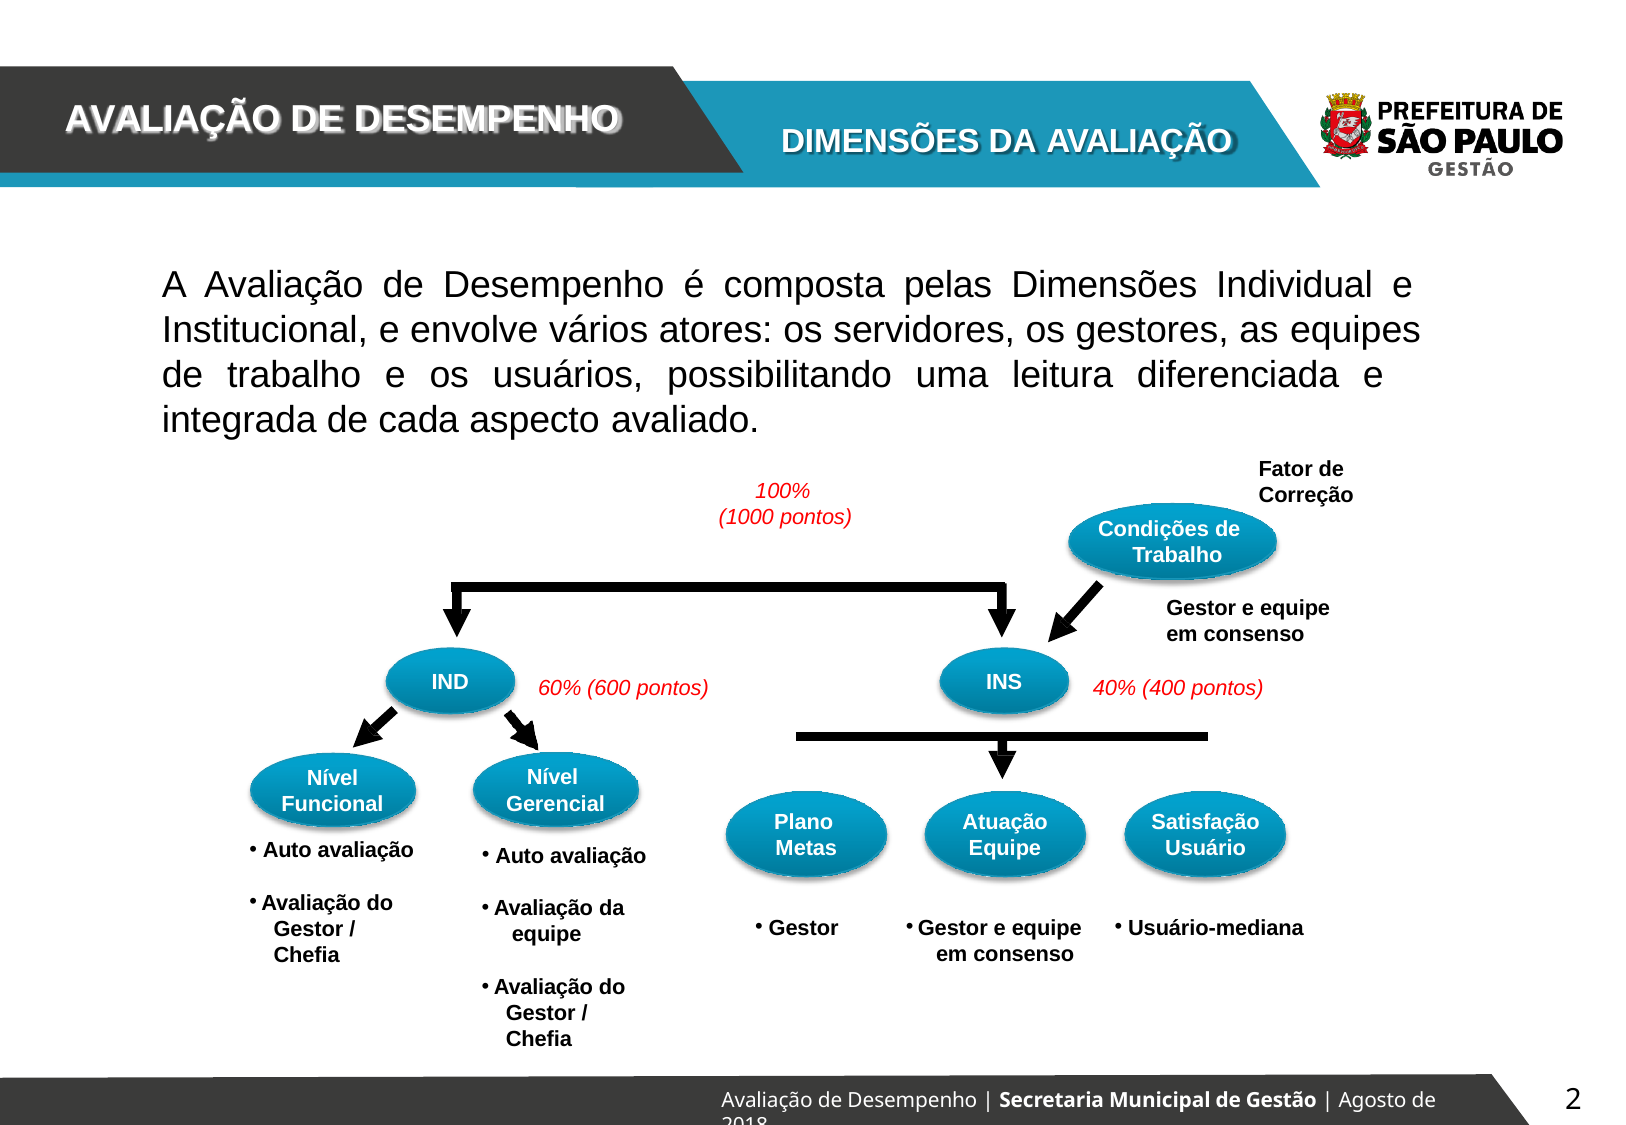

# AVALIAÇÃO DE DESEMPENHO
DIMENSÕES DA AVALIAÇÃO
A Avaliação de Desempenho é composta pelas Dimensões Individual e Institucional, e envolve vários atores: os servidores, os gestores, as equipes de trabalho e os usuários, possibilitando uma leitura diferenciada e integrada de cada aspecto avaliado.
Fator de Correção
100%
(1000 pontos)
Condições de Trabalho
Gestor e equipe
em consenso
IND
INS
60% (600 pontos)
40% (400 pontos)
Nível Gerencial
Nível Funcional
Plano
Metas
Atuação
Equipe
Satisfação
Usuário
Auto avaliação
Auto avaliação
Avaliação do Gestor / Chefia
Avaliação da equipe
Gestor
Gestor e equipe em consenso
Usuário-mediana
Avaliação do Gestor / Chefia
Avaliação de Desempenho | Secretaria Municipal de Gestão | Agosto de 2018